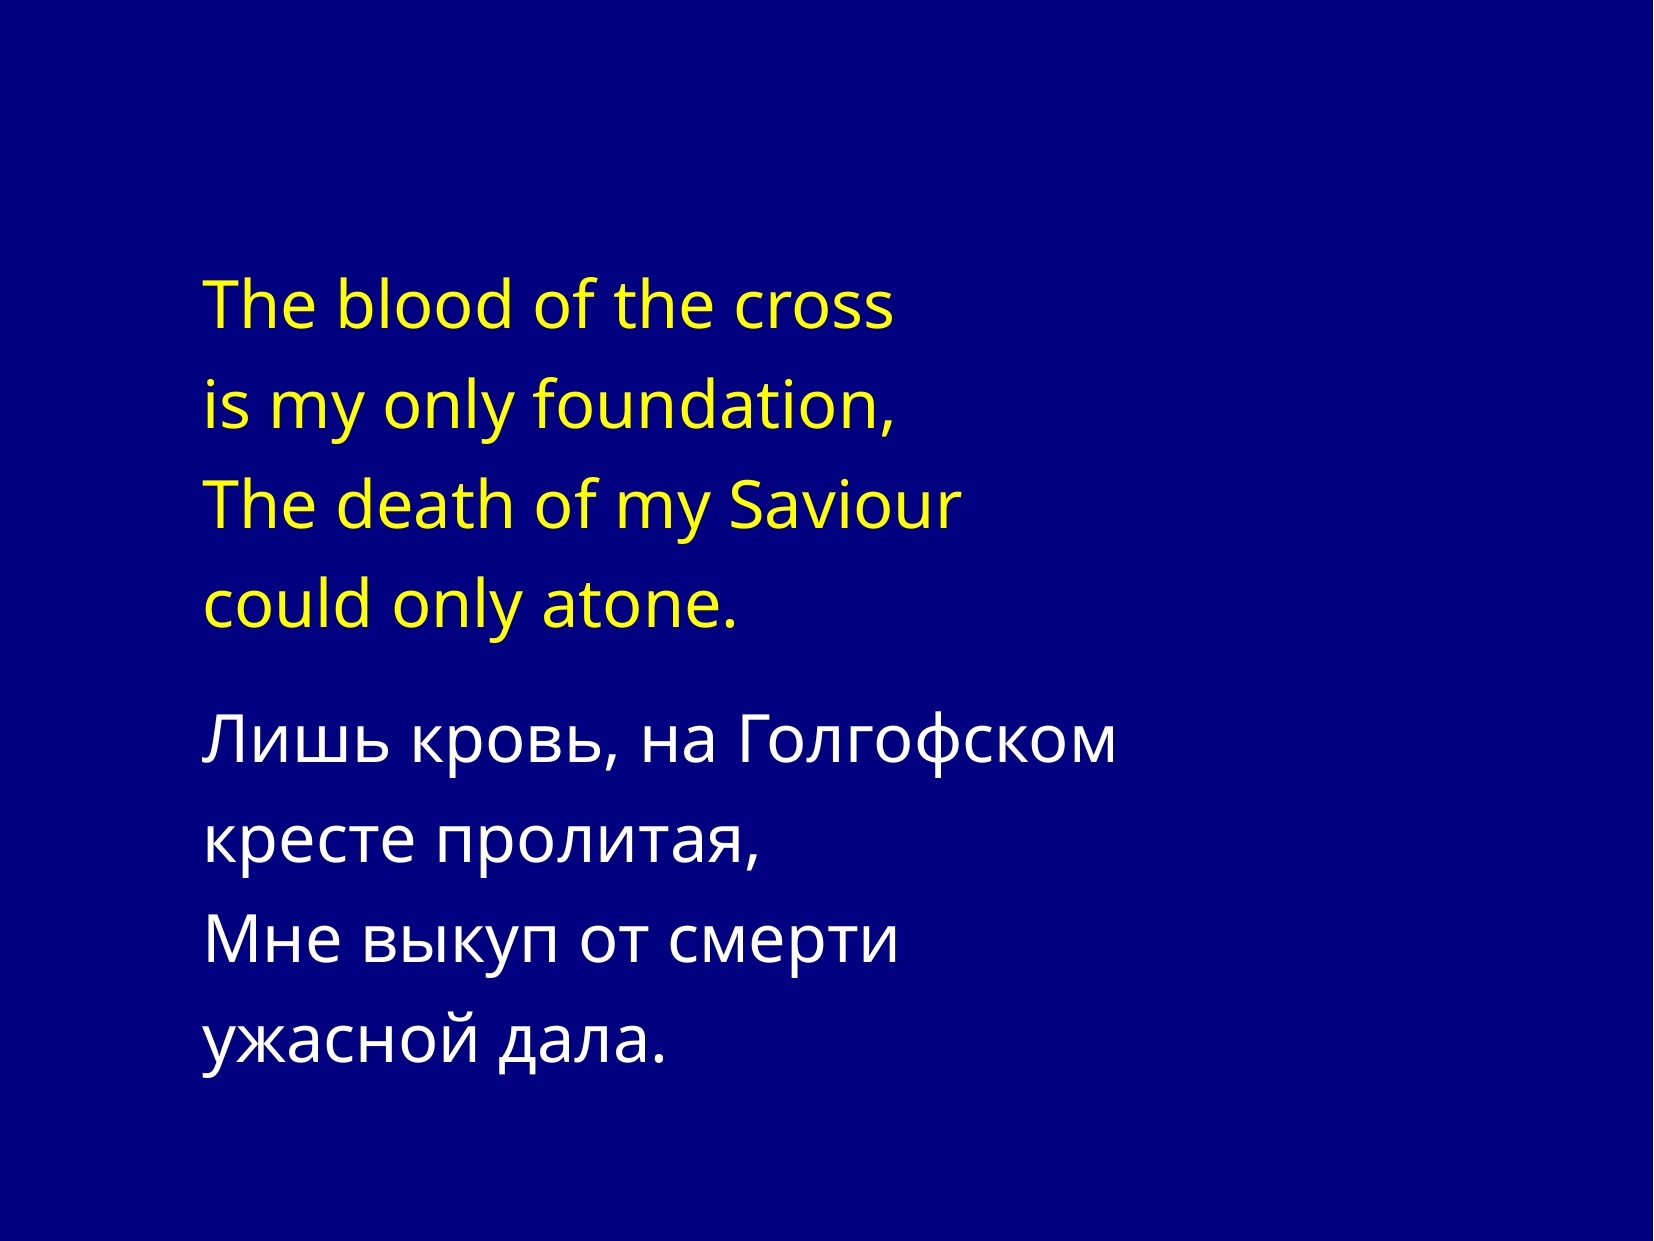

The blood of the cross
	is my only foundation,
	The death of my Saviour
	could only atone.
	Лишь кровь, на Голгофском
	кресте пролитая,
	Мне выкуп от смерти
	ужасной дала.